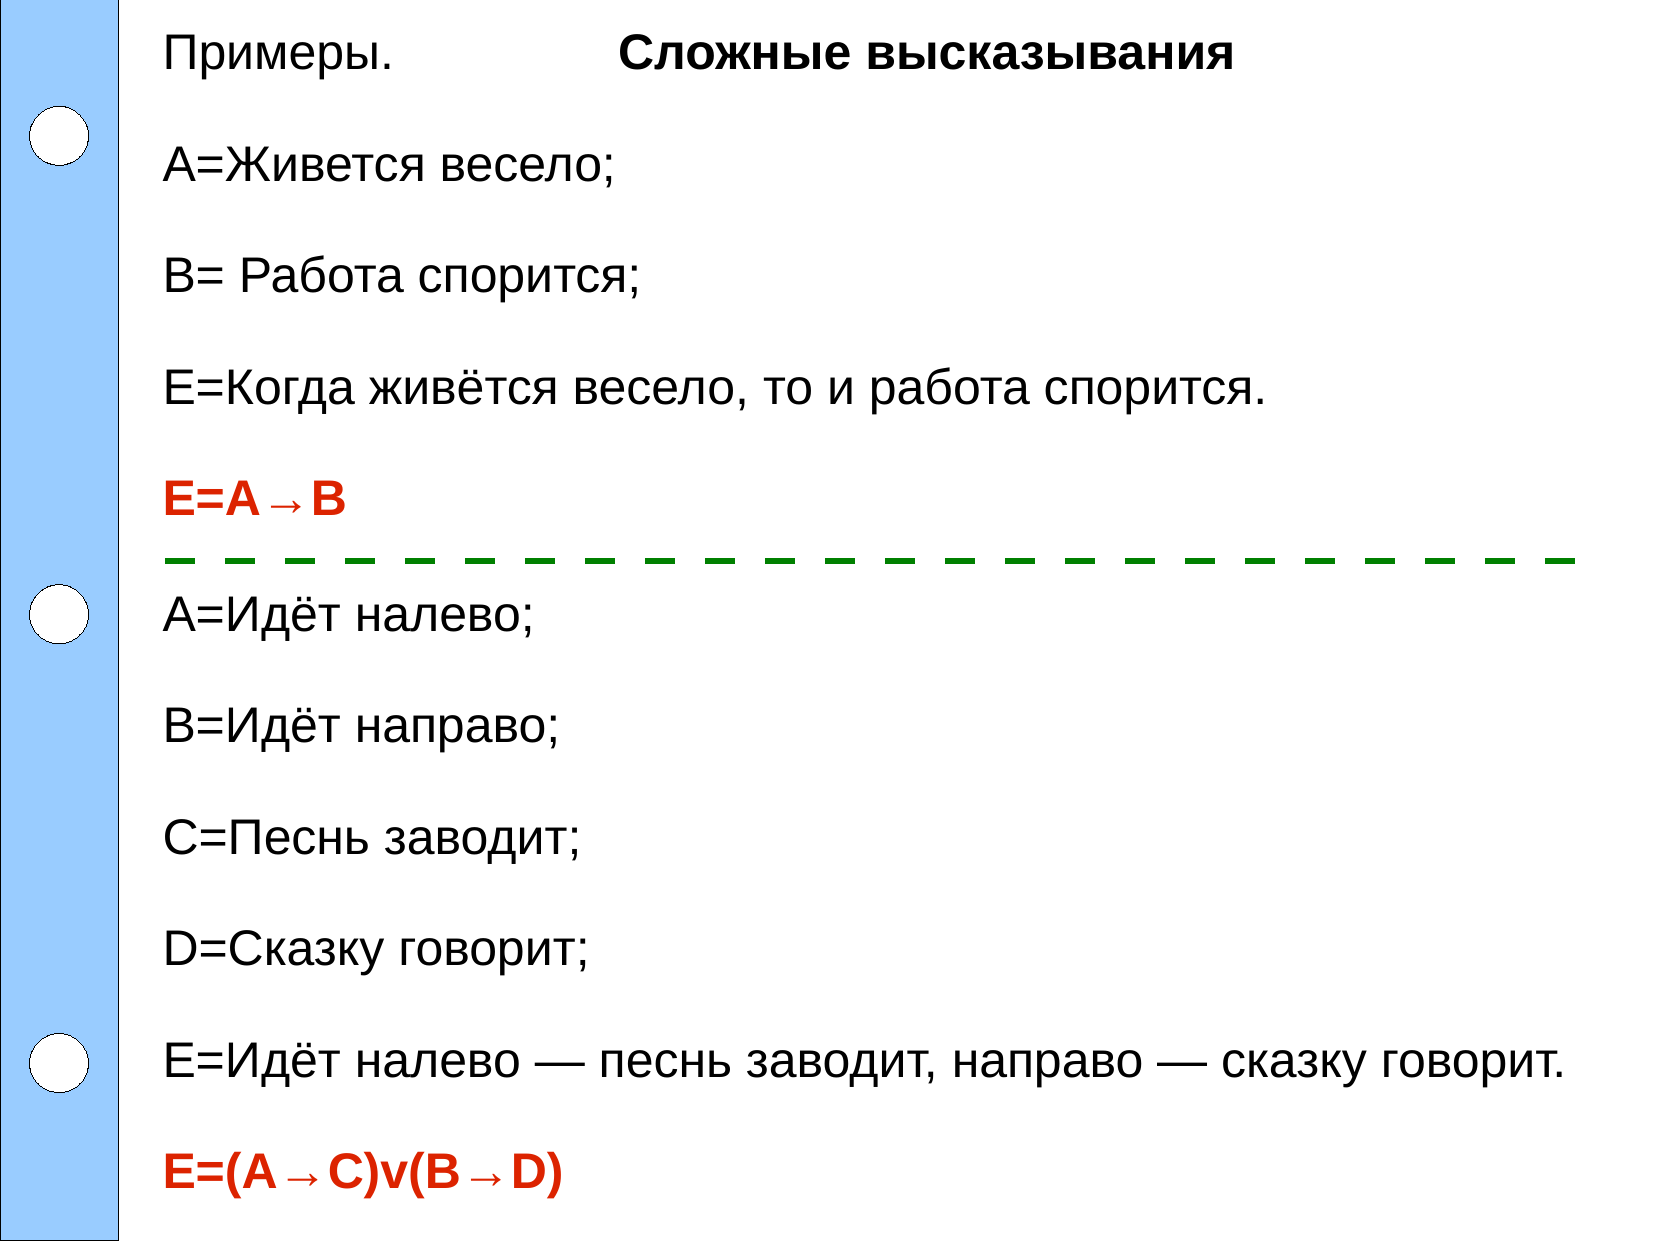

Примеры. Сложные высказывания
А=Живется весело;
В= Работа спорится;
Е=Когда живётся весело, то и работа спорится.
Е=А→В
А=Идёт налево;
В=Идёт направо;
С=Песнь заводит;
D=Сказку говорит;
Е=Идёт налево — песнь заводит, направо — сказку говорит.
Е=(А→С)v(B→D)